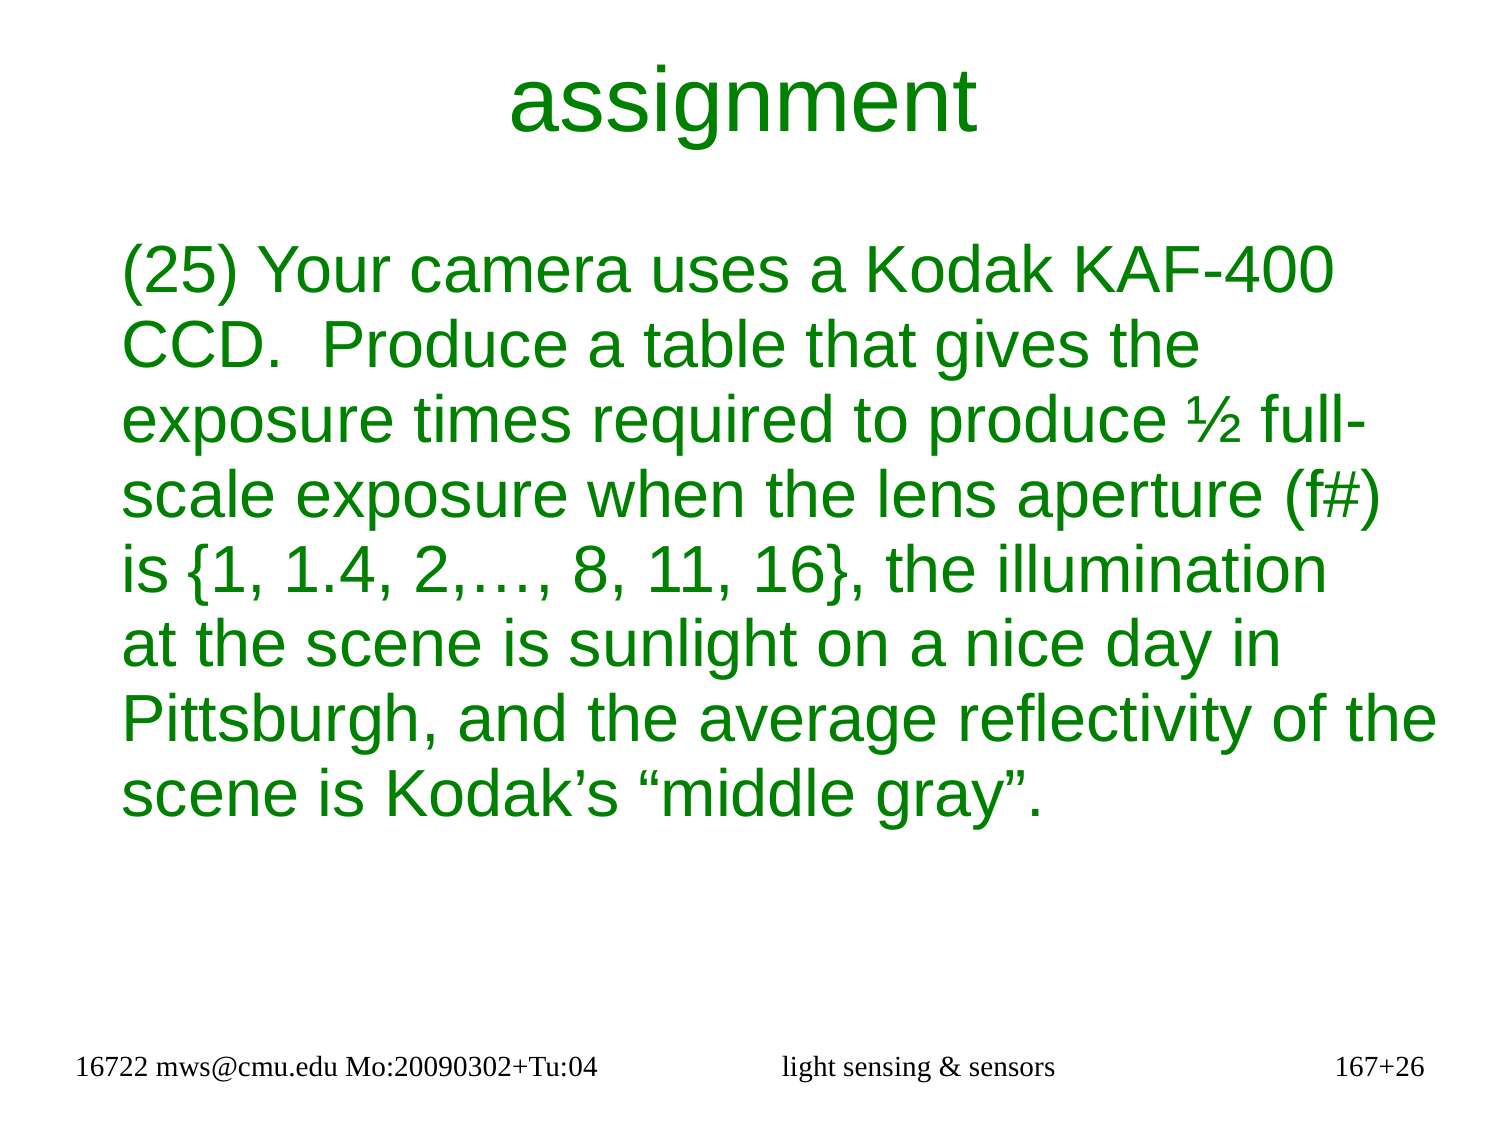

# assignment
(25) Your camera uses a Kodak KAF-400 CCD. Produce a table that gives the exposure times required to produce ½ full-scale exposure when the lens aperture (f#) is {1, 1.4, 2,…, 8, 11, 16}, the illumination
at the scene is sunlight on a nice day in Pittsburgh, and the average reflectivity of the scene is Kodak’s “middle gray”.
16722 mws@cmu.edu Mo:20090302+Tu:04
light sensing & sensors
26